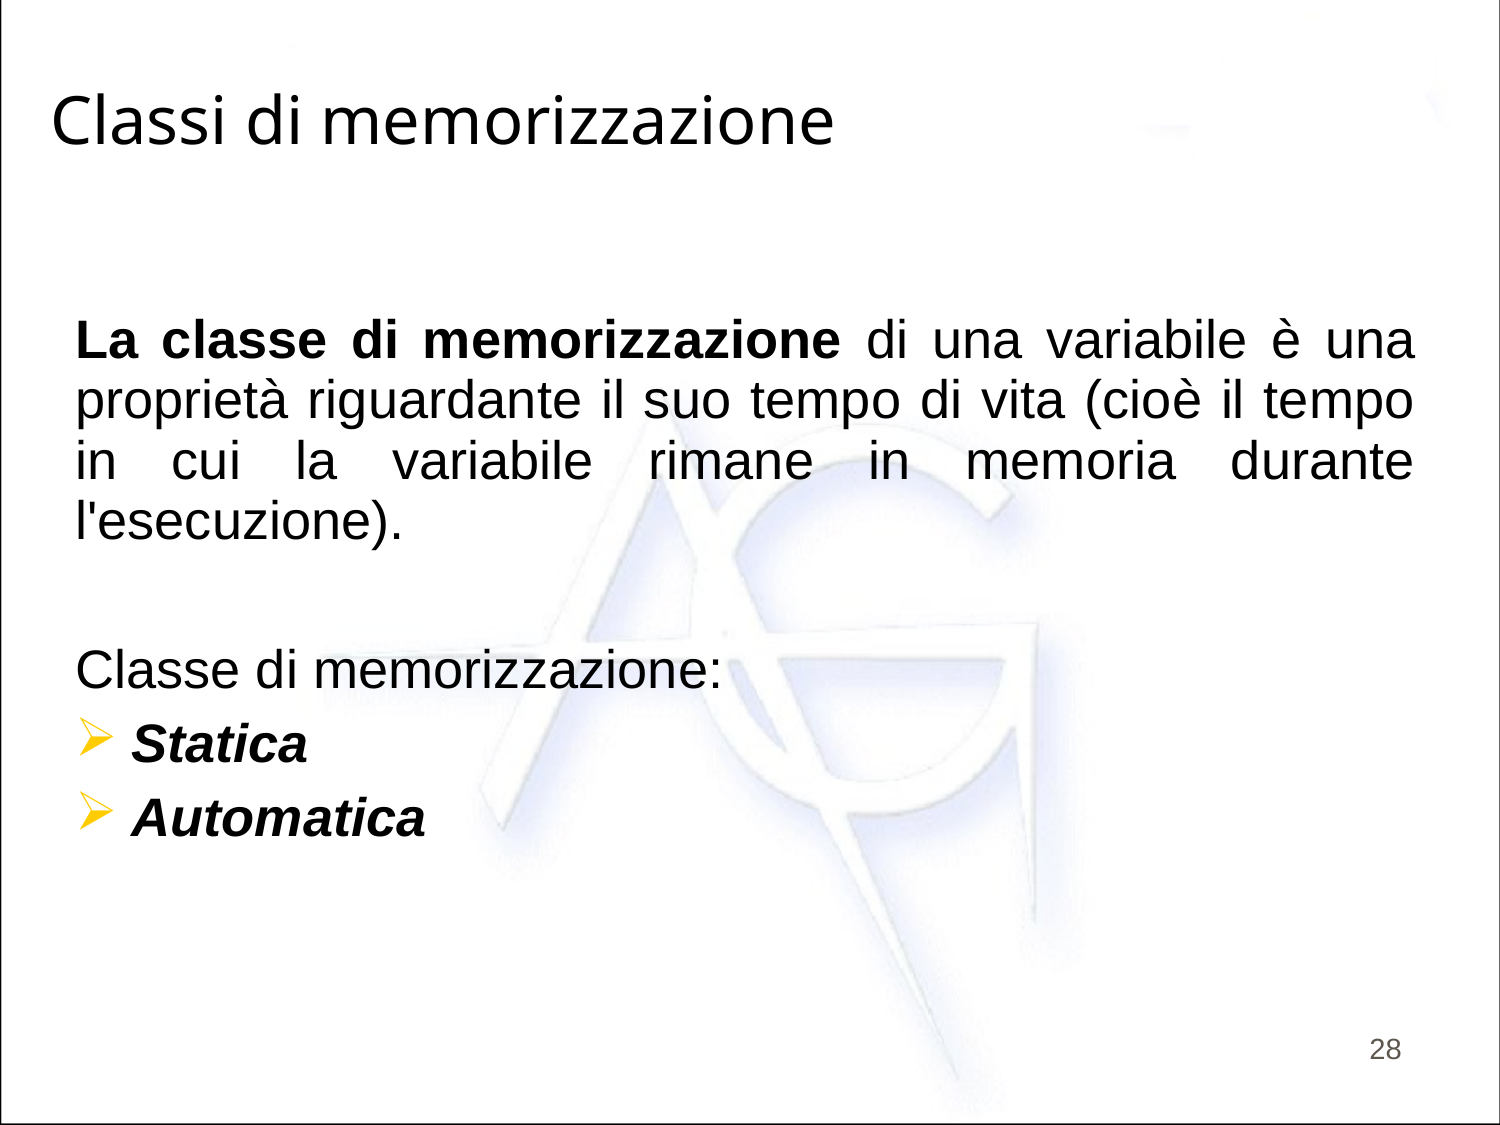

# Classi di memorizzazione
La classe di memorizzazione di una variabile è una proprietà riguardante il suo tempo di vita (cioè il tempo in cui la variabile rimane in memoria durante l'esecuzione).
Classe di memorizzazione:
Statica
Automatica
28